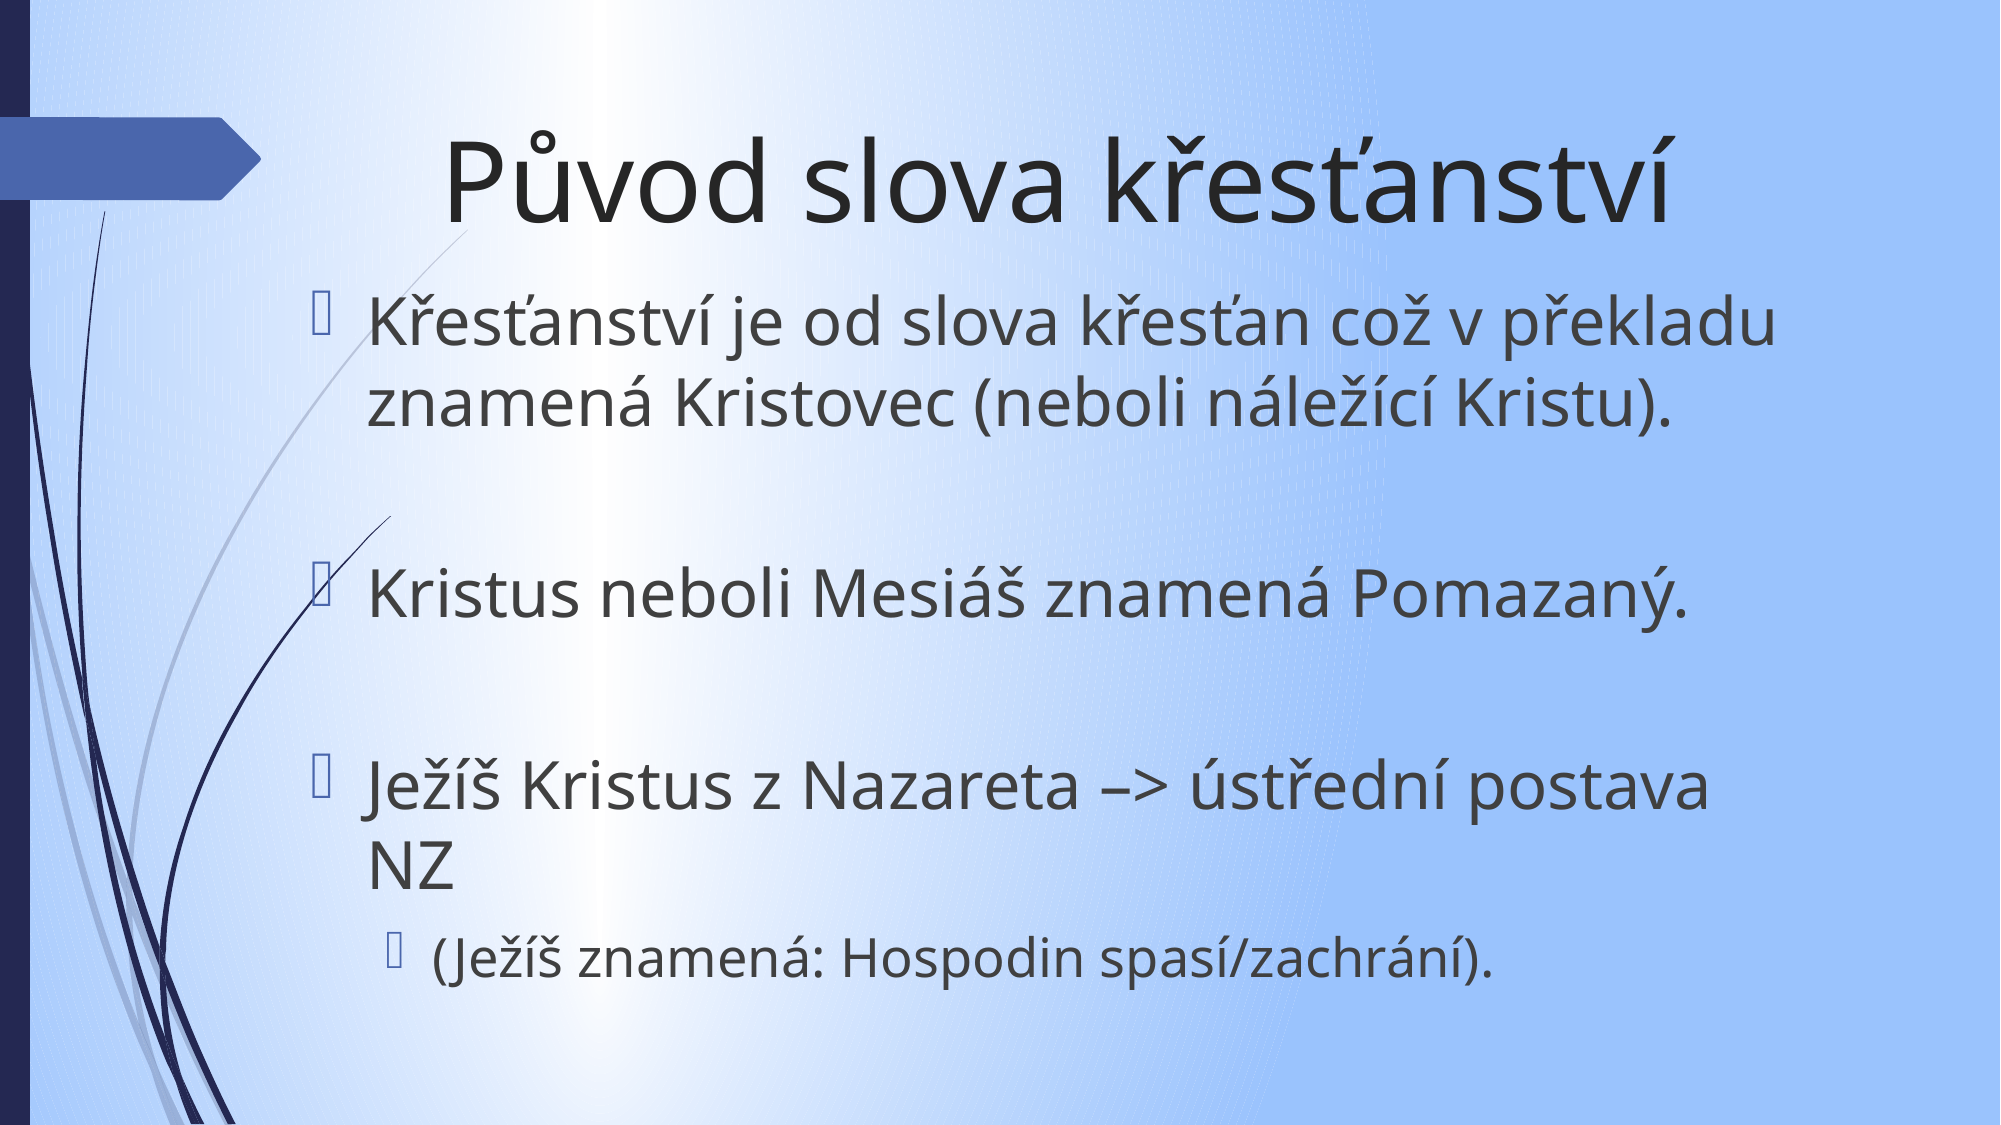

# Původ slova křesťanství
Křesťanství je od slova křesťan což v překladu znamená Kristovec (neboli náležící Kristu).
Kristus neboli Mesiáš znamená Pomazaný.
Ježíš Kristus z Nazareta –> ústřední postava NZ
(Ježíš znamená: Hospodin spasí/zachrání).